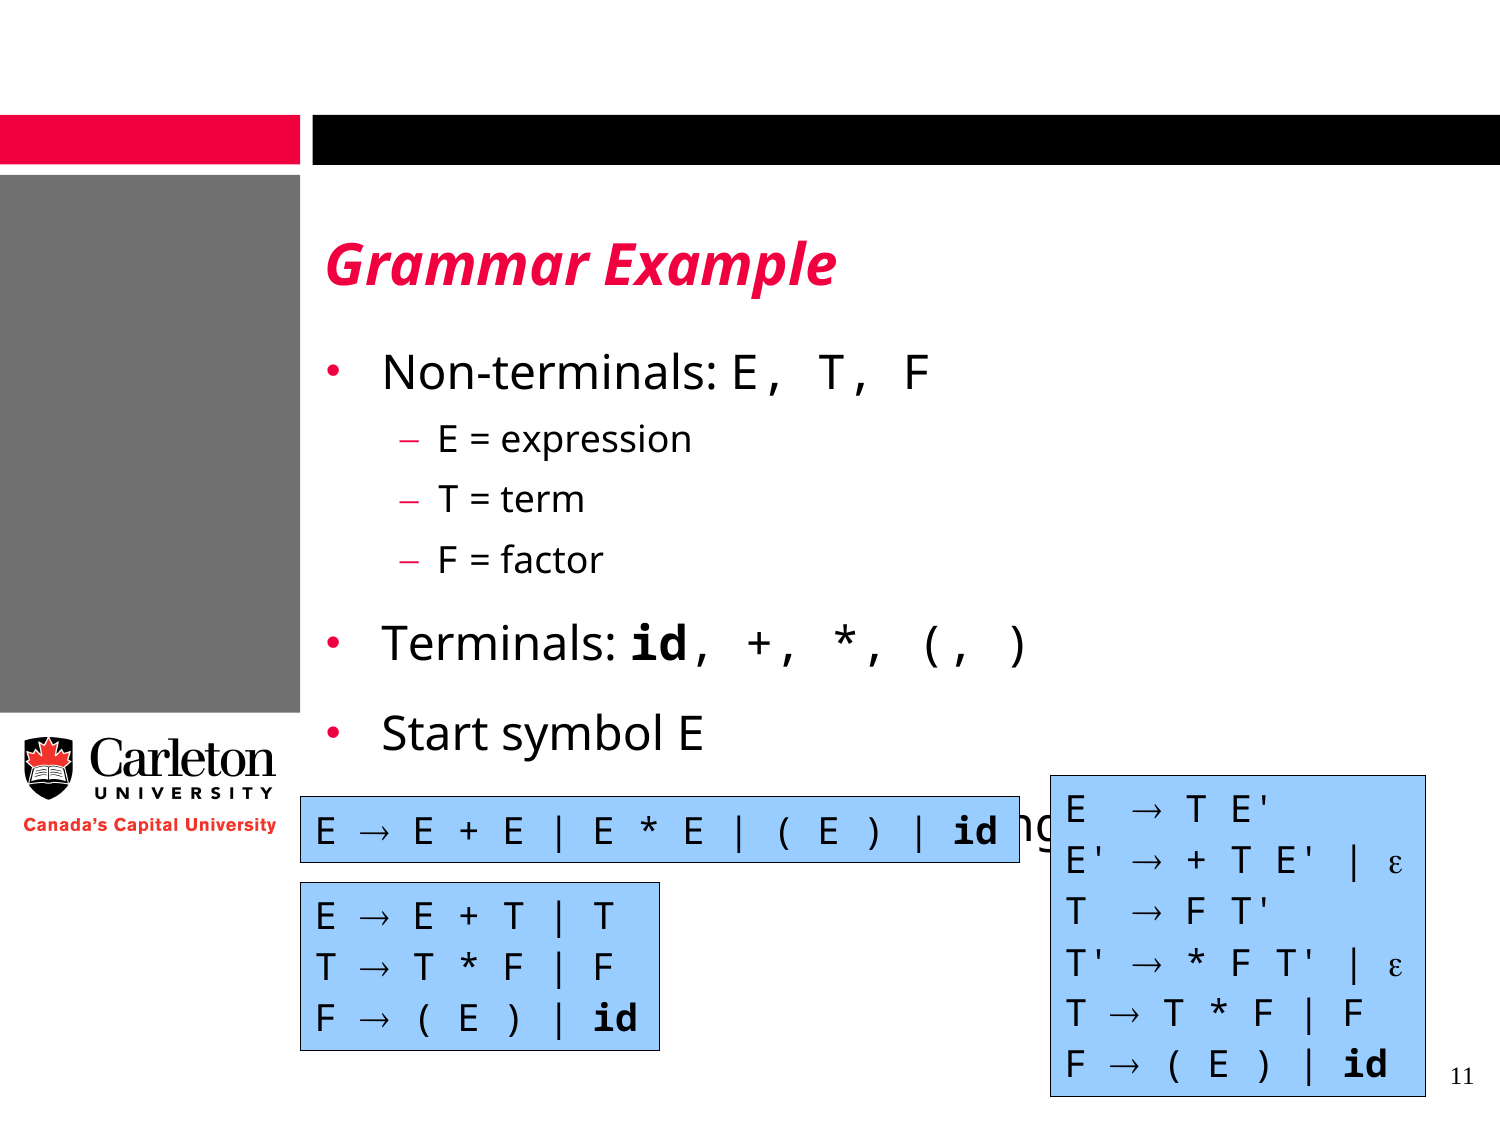

# Grammar Example
Non-terminals: E, T, F
E = expression
T = term
F = factor
Terminals: id, +, *, (, )
Start symbol E
"Mathematical formulae using + and * operators"
E  T E'
E'  + T E' | e
T  F T'
T'  * F T' | e
T  T * F | F
F  ( E ) | id
E  E + E | E * E | ( E ) | id
E  E + T | T
T  T * F | F
F  ( E ) | id
11